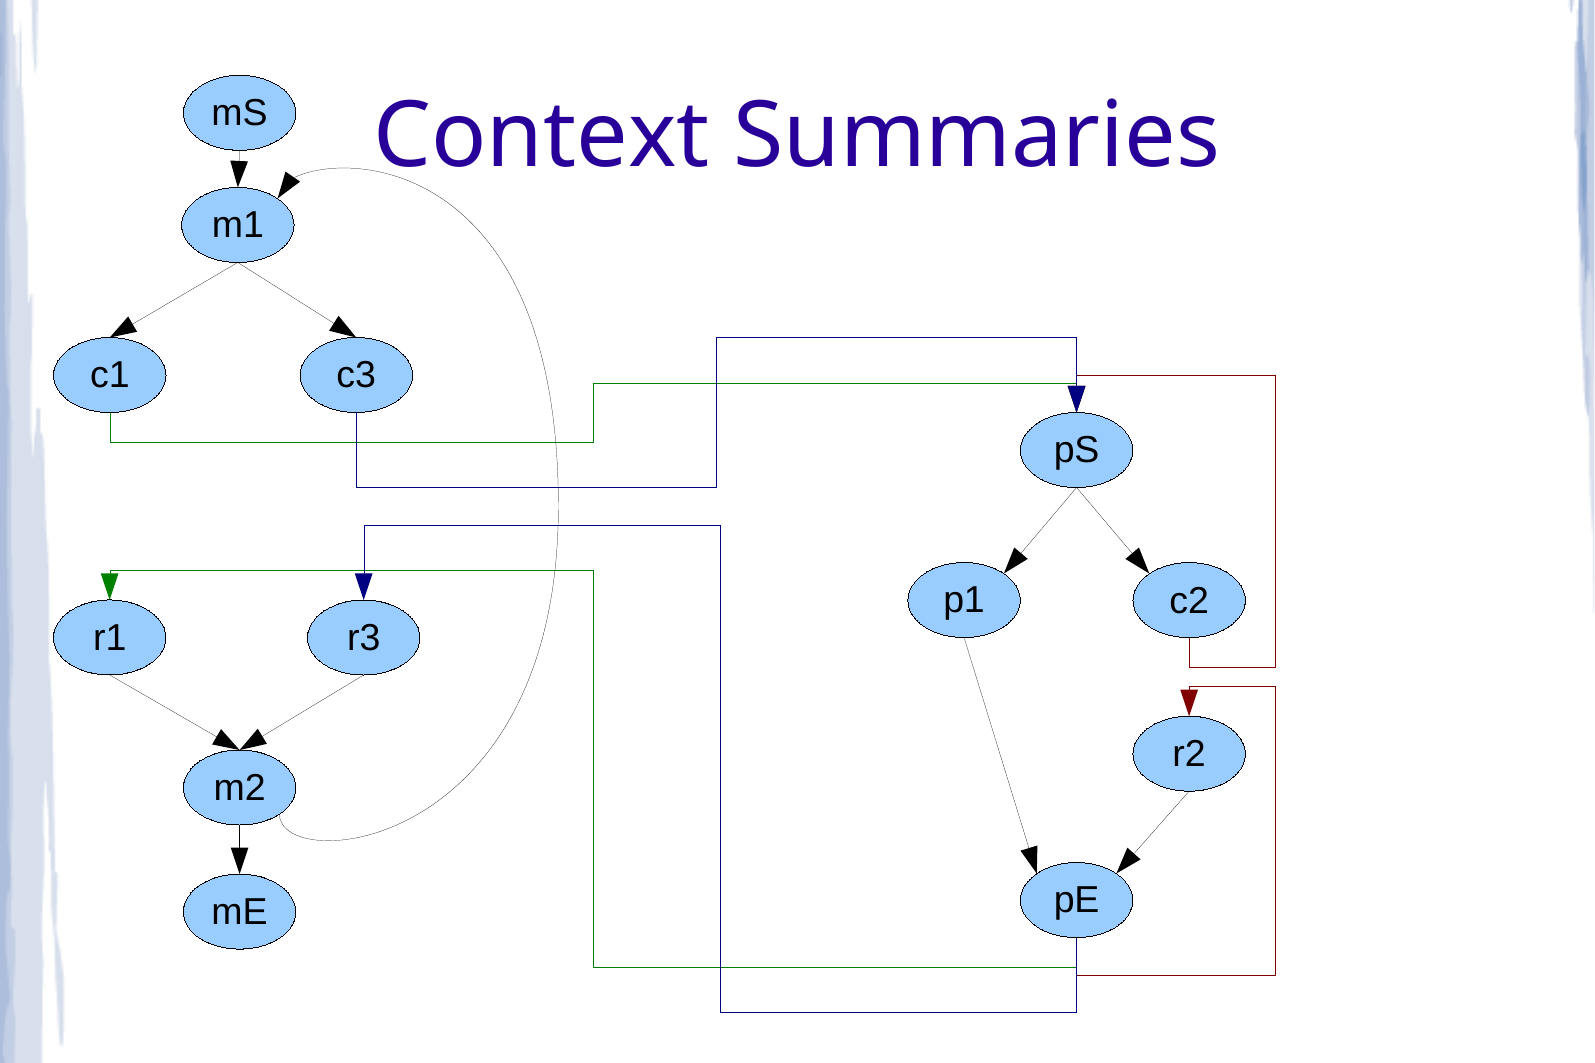

# Context Summaries
mS
m1
c3
c1
pS
p1
c2
r1
r3
r2
m2
pE
mE